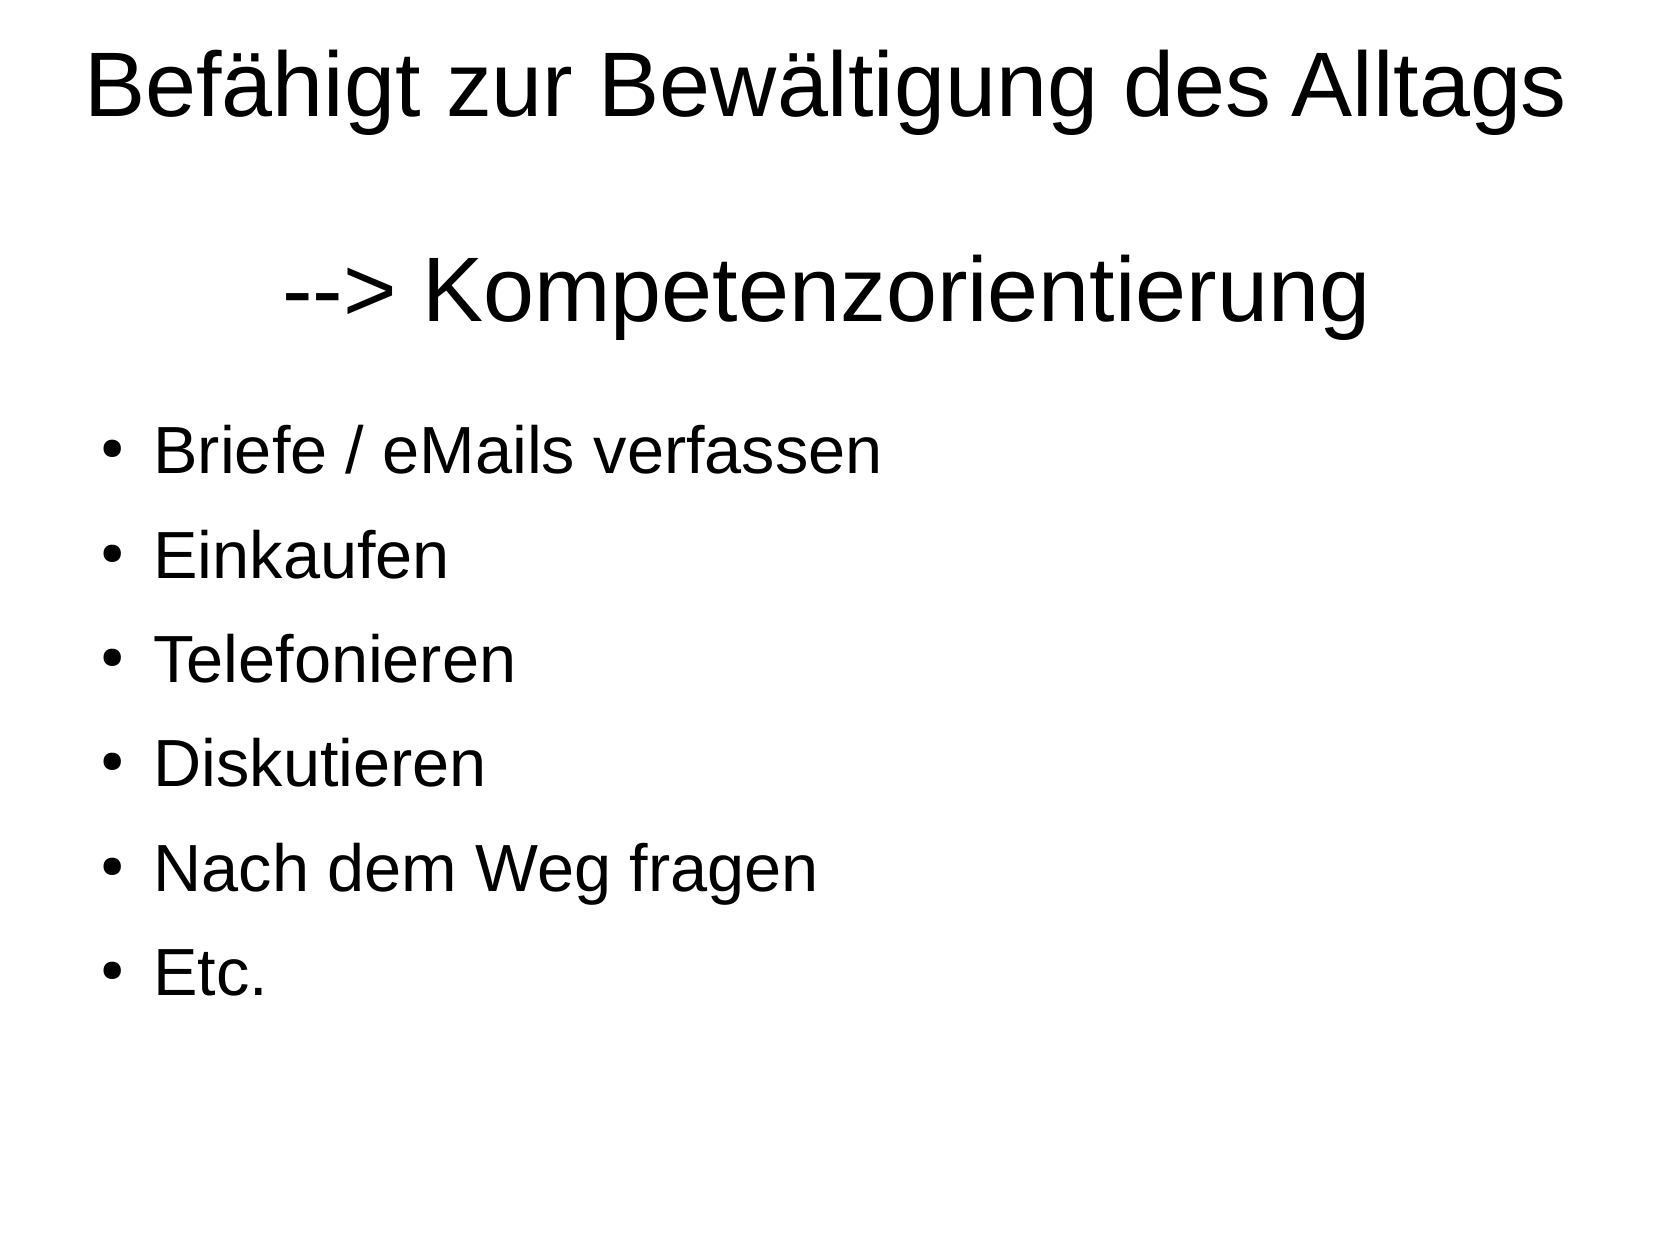

# Befähigt zur Bewältigung des Alltags --> Kompetenzorientierung
Briefe / eMails verfassen
Einkaufen
Telefonieren
Diskutieren
Nach dem Weg fragen
Etc.